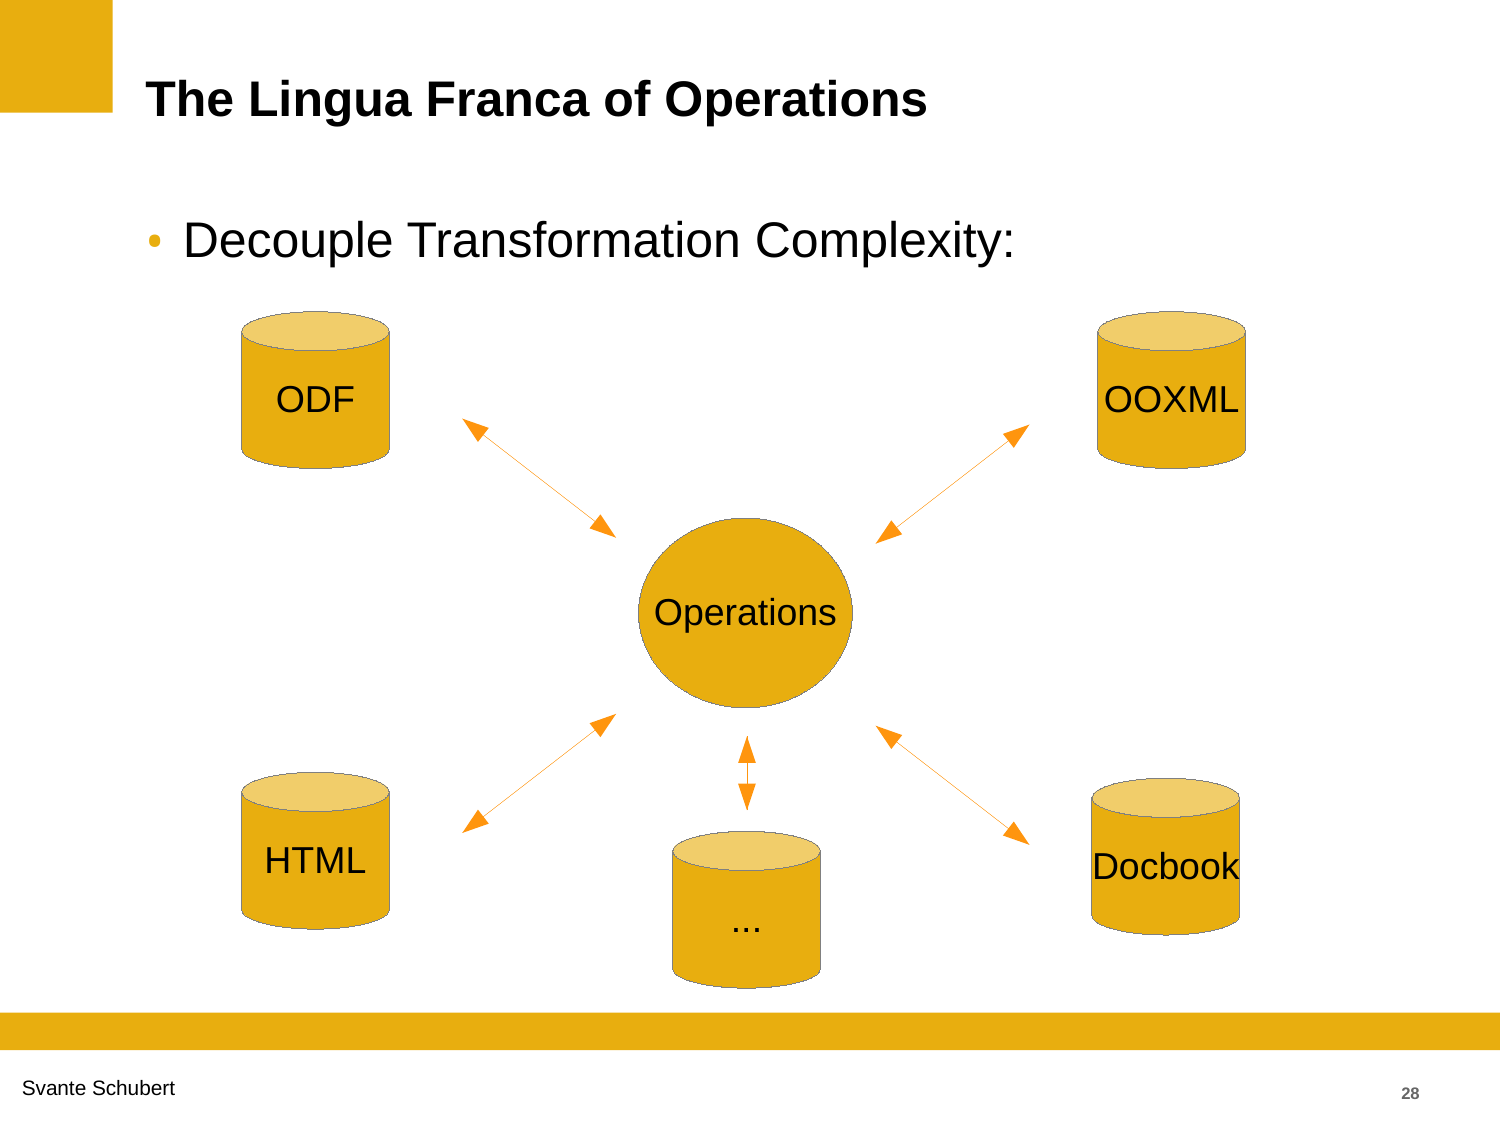

# The Lingua Franca of Operations
Decouple Transformation Complexity:
ODF
OOXML
Operations
HTML
Docbook
...
Svante Schubert